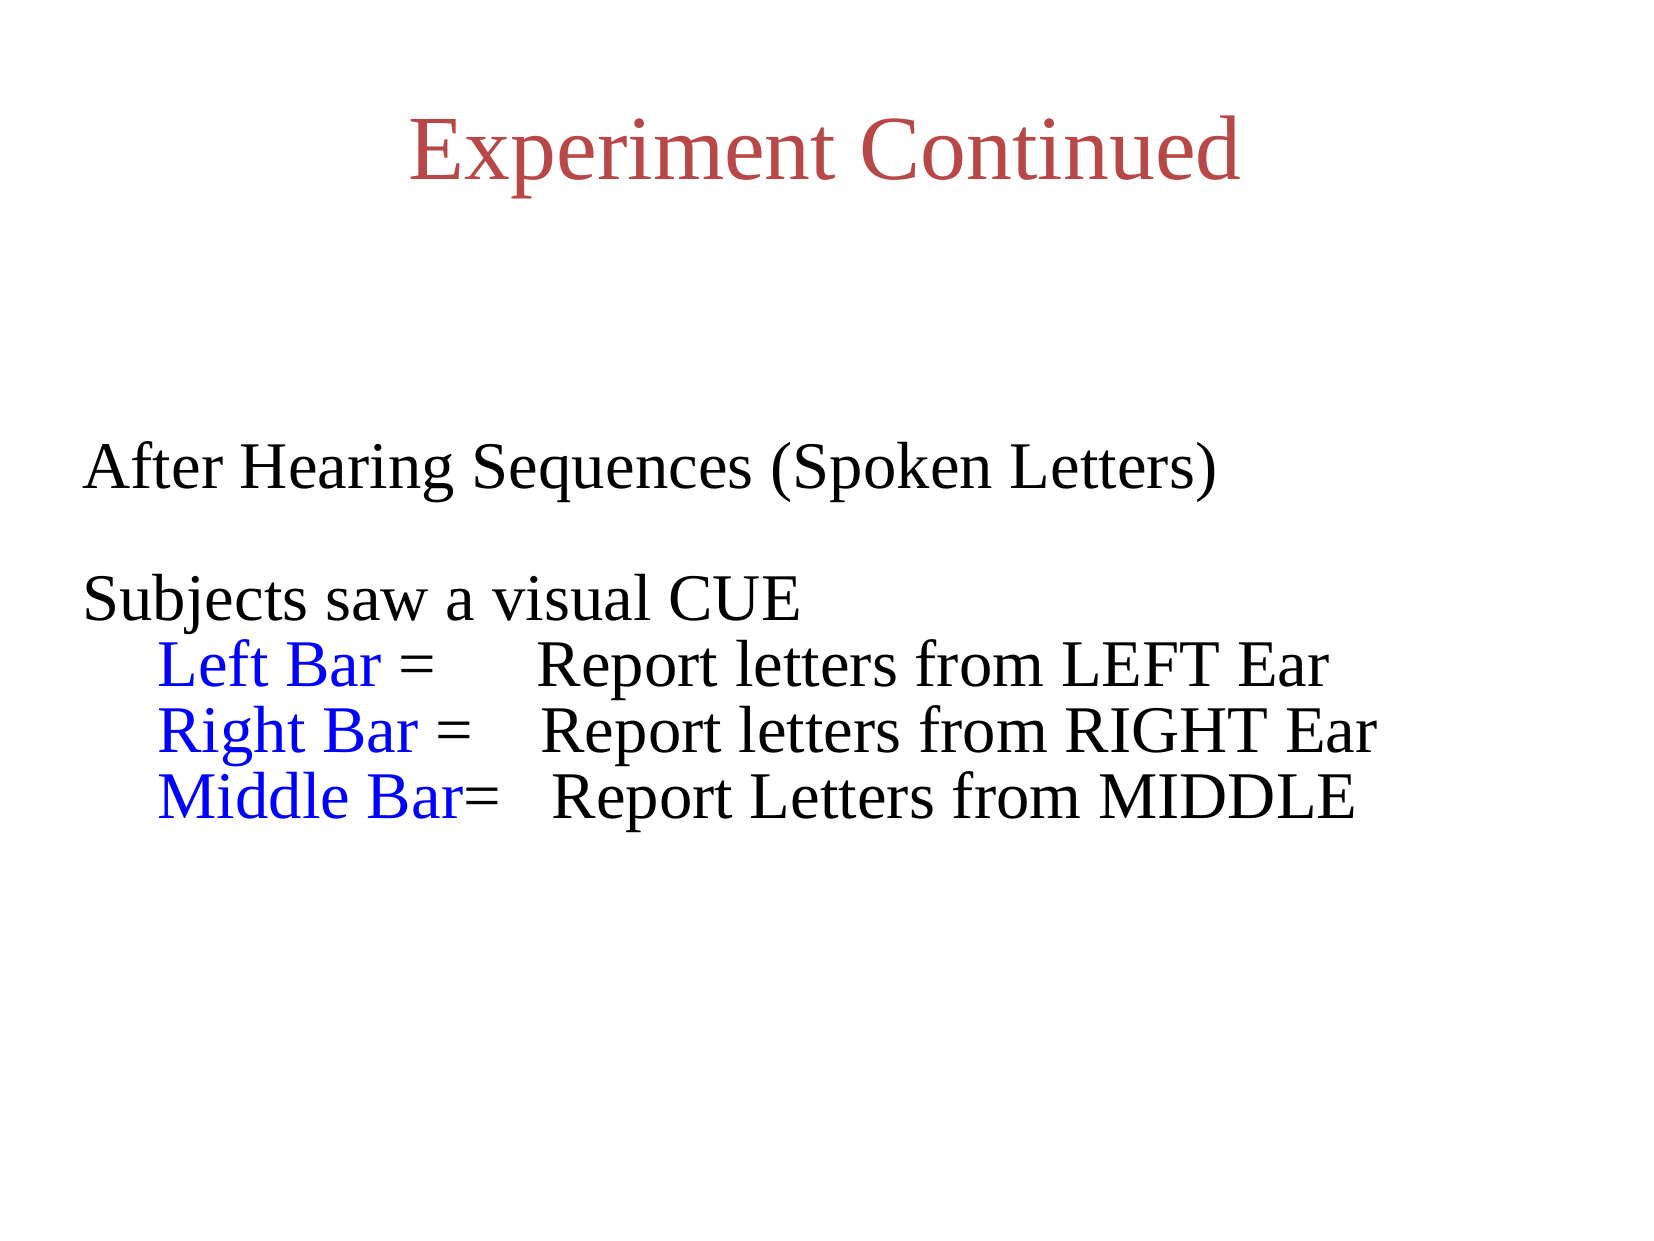

# Experiment Continued
After Hearing Sequences (Spoken Letters)
Subjects saw a visual CUE
	Left Bar = Report letters from LEFT Ear
	Right Bar = Report letters from RIGHT Ear
	Middle Bar= Report Letters from MIDDLE